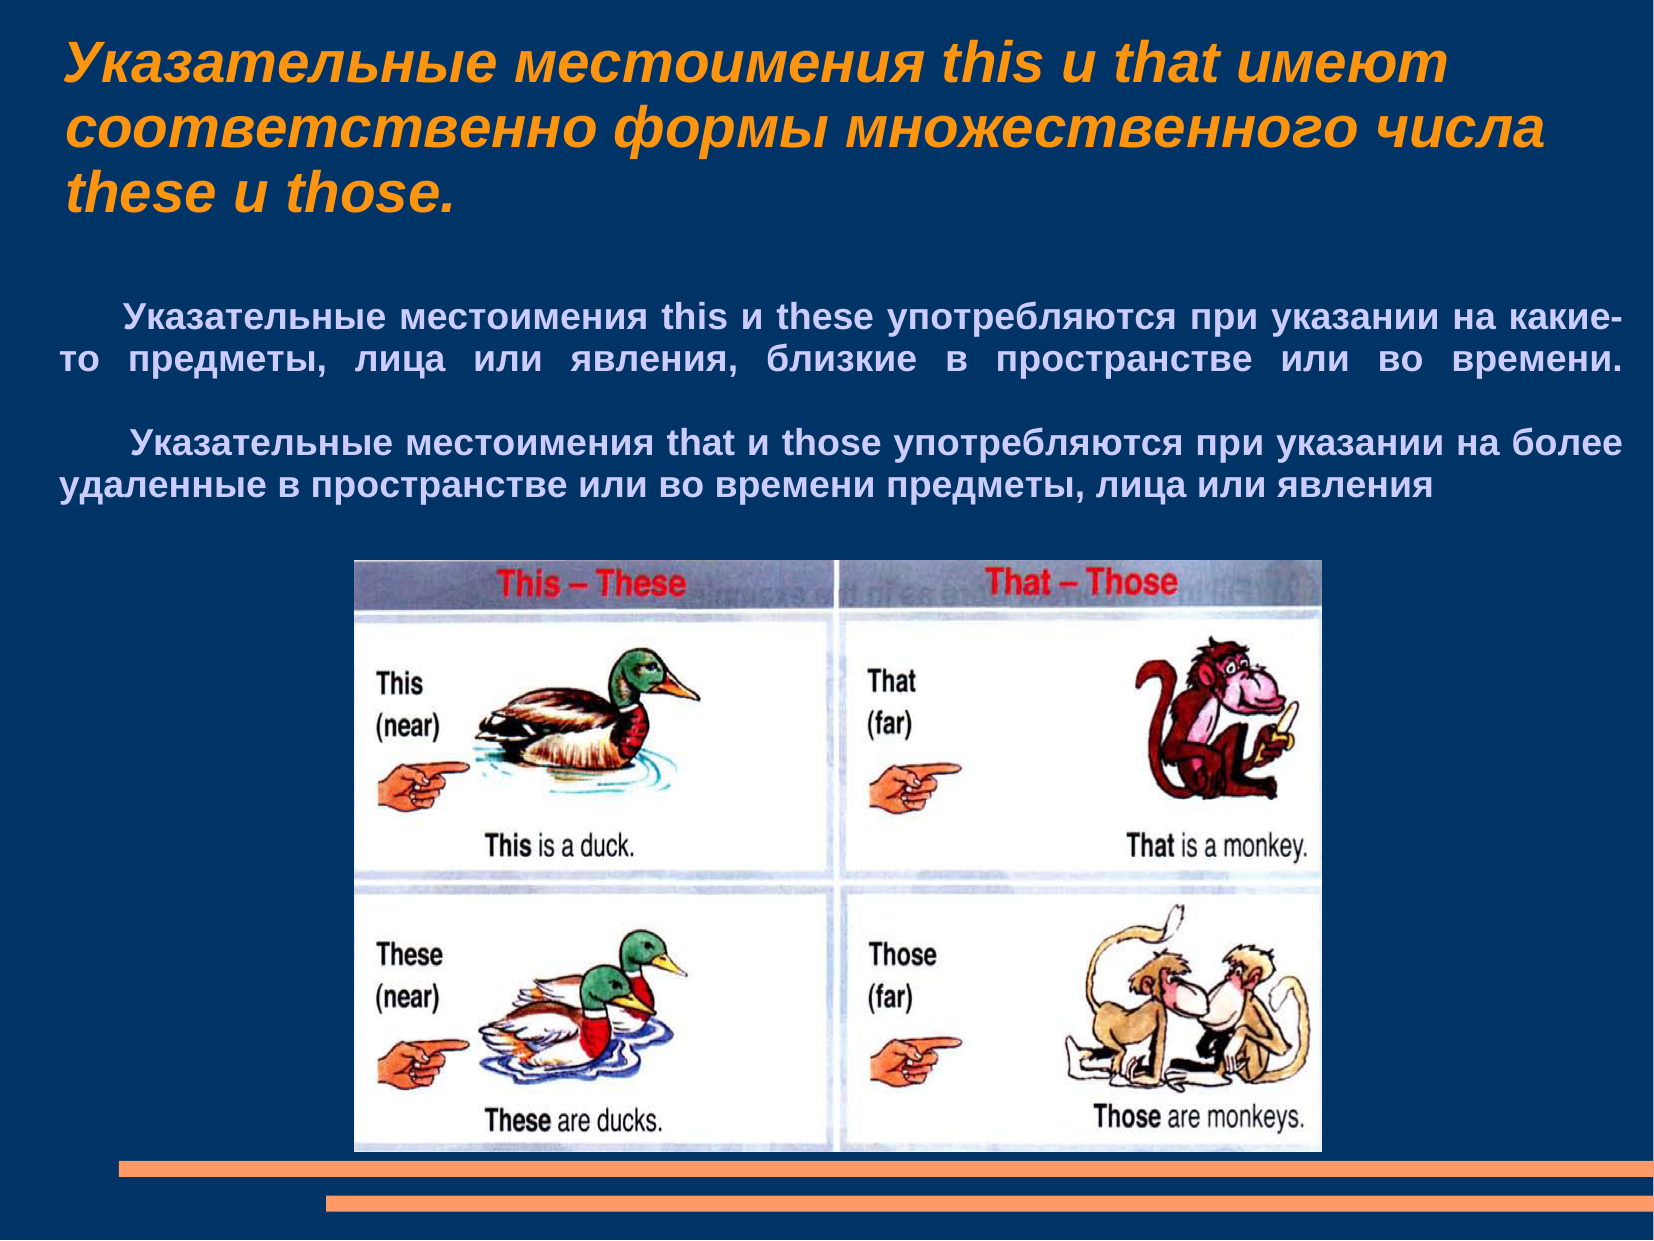

# Указательные местоимения this и that имеют соответственно формы множественного числа these и those.
 Указательные местоимения this и these употребляются при указании на какие-то предметы, лица или явления, близкие в пространстве или во времени.
 Указательные местоимения that и those употребляются при указании на более удаленные в пространстве или во времени предметы, лица или явления